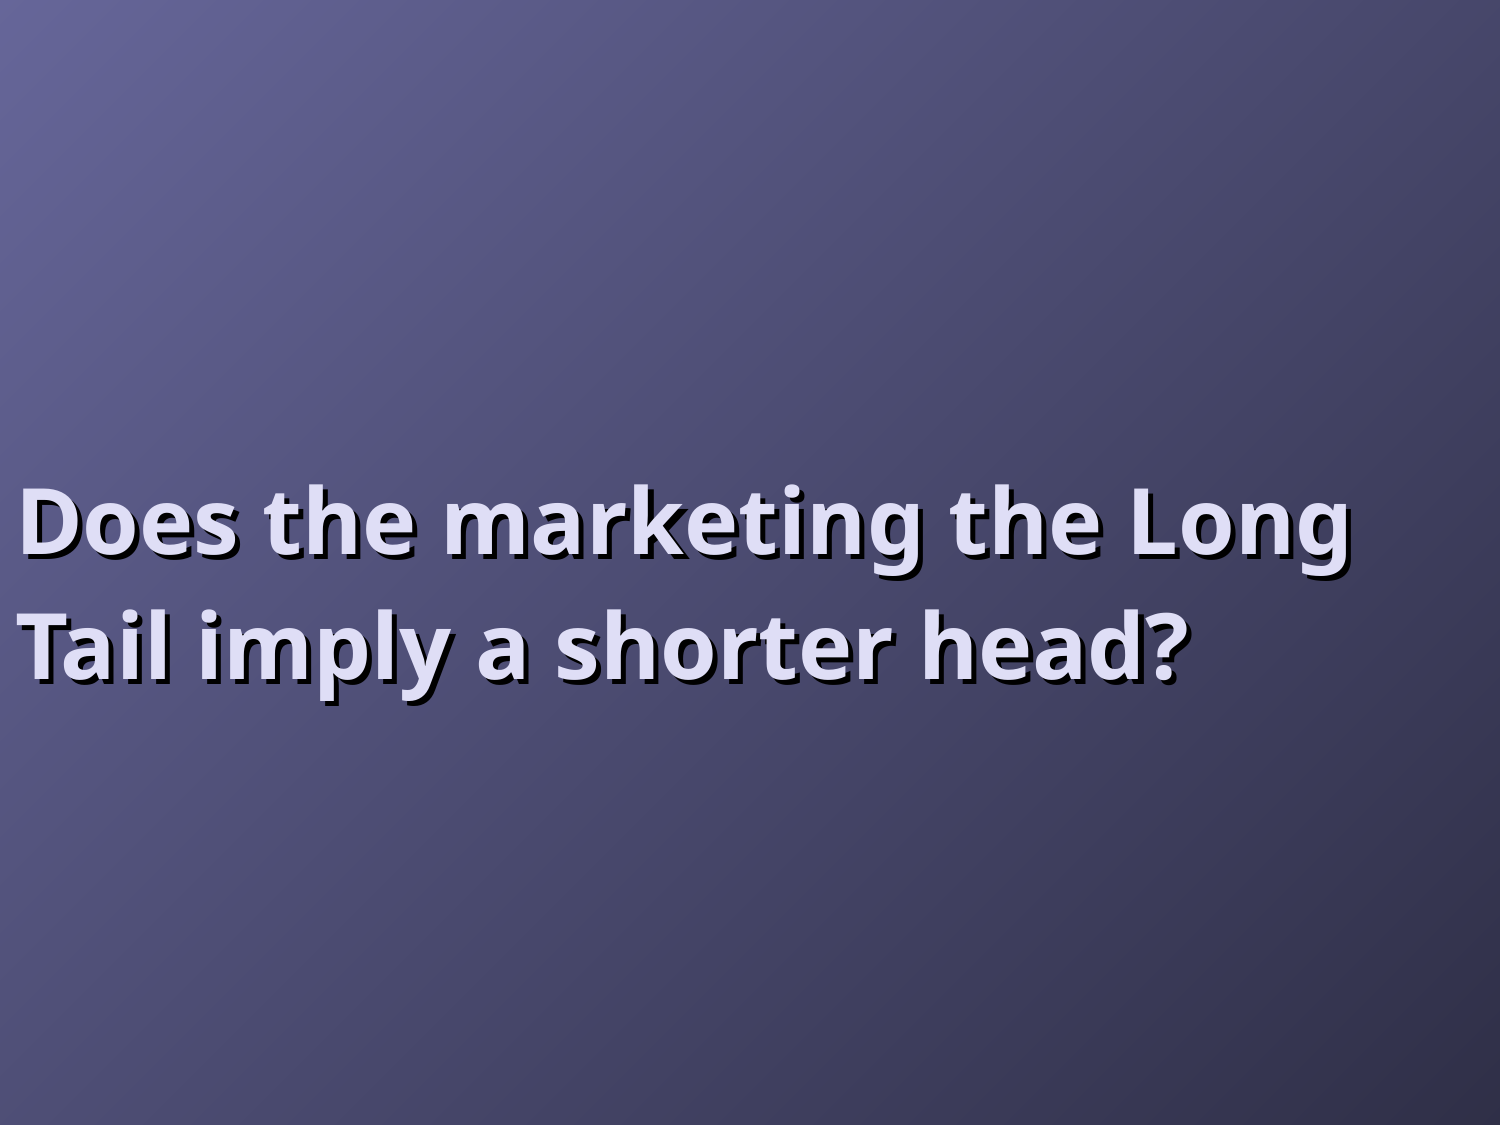

# Does the marketing the Long Tail imply a shorter head?